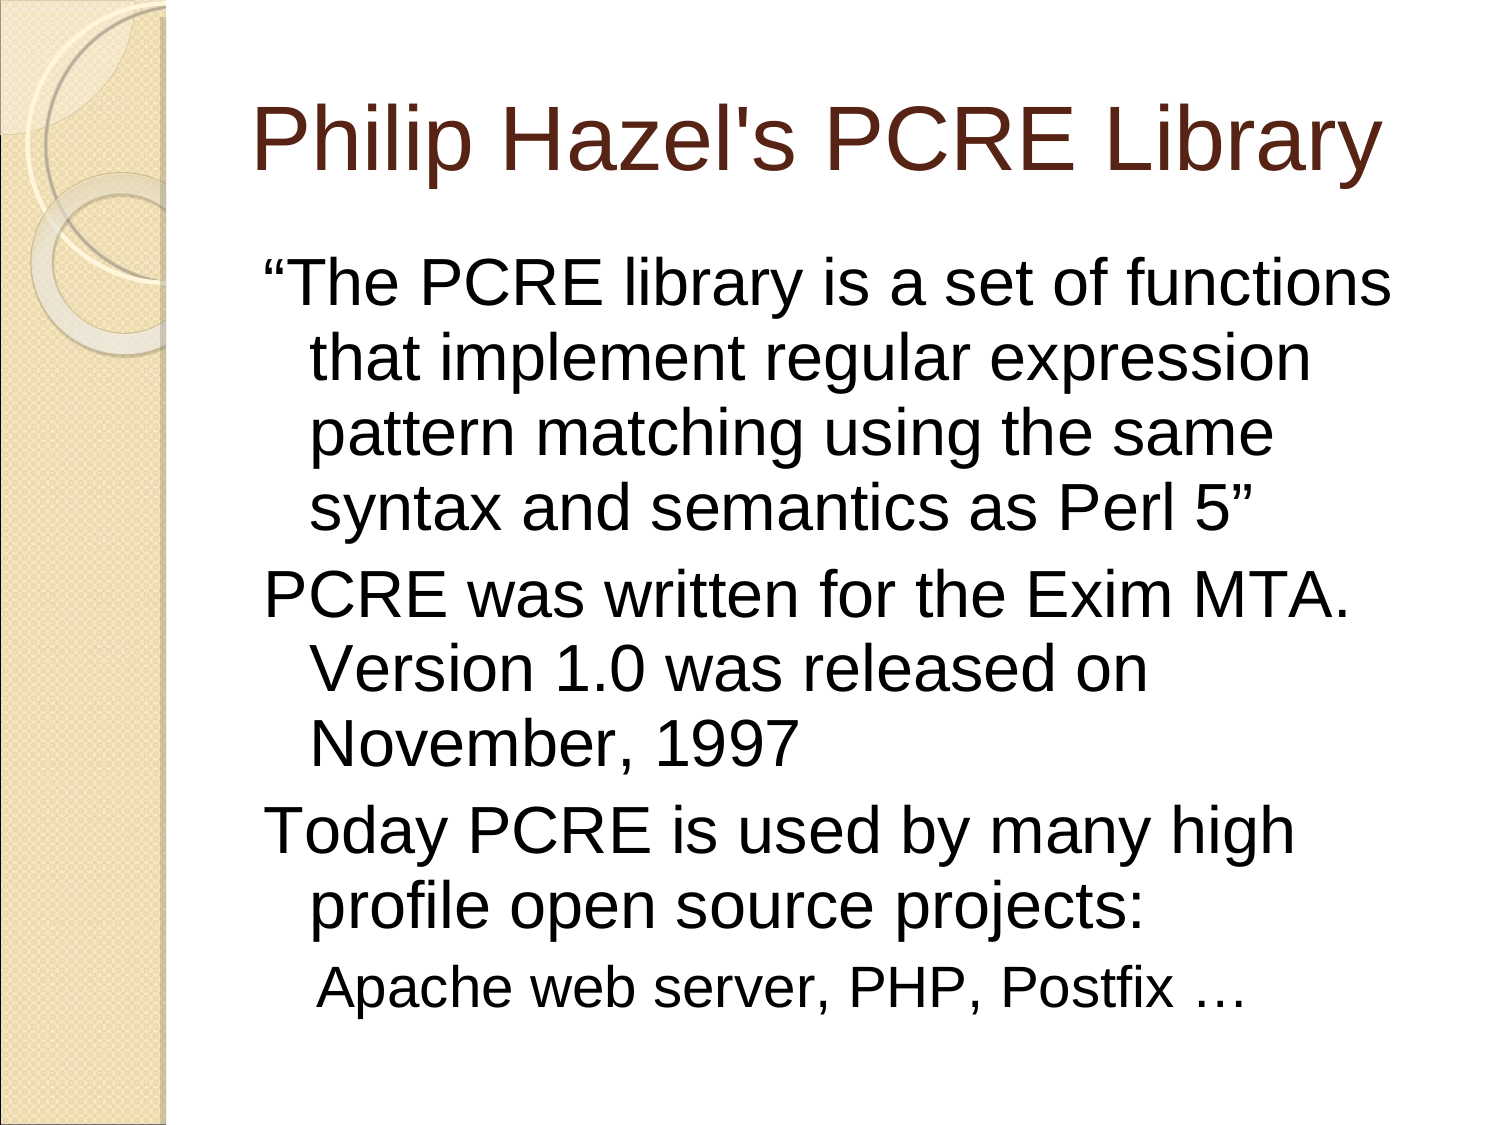

# Philip Hazel's PCRE Library
“The PCRE library is a set of functions that implement regular expression pattern matching using the same syntax and semantics as Perl 5”
PCRE was written for the Exim MTA. Version 1.0 was released on November, 1997
Today PCRE is used by many high profile open source projects:
Apache web server, PHP, Postfix …